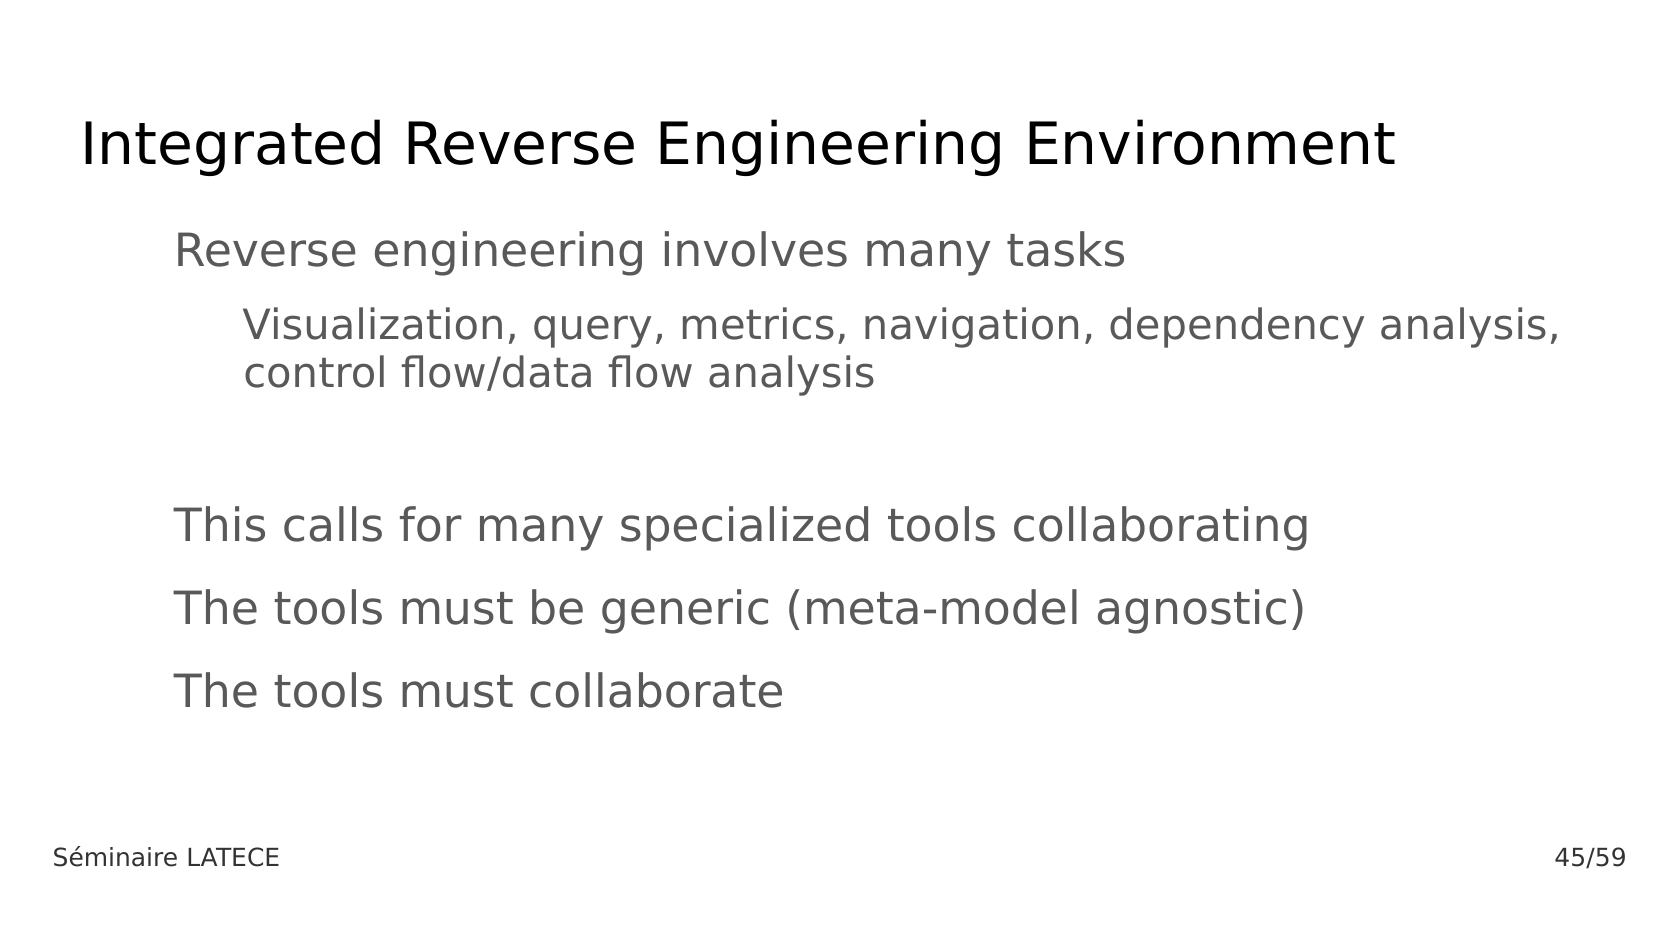

# Integrated Reverse Engineering Environment
Reverse engineering involves many tasks
Visualization, query, metrics, navigation, dependency analysis, control flow/data flow analysis
This calls for many specialized tools collaborating
The tools must be generic (meta-model agnostic)
The tools must collaborate